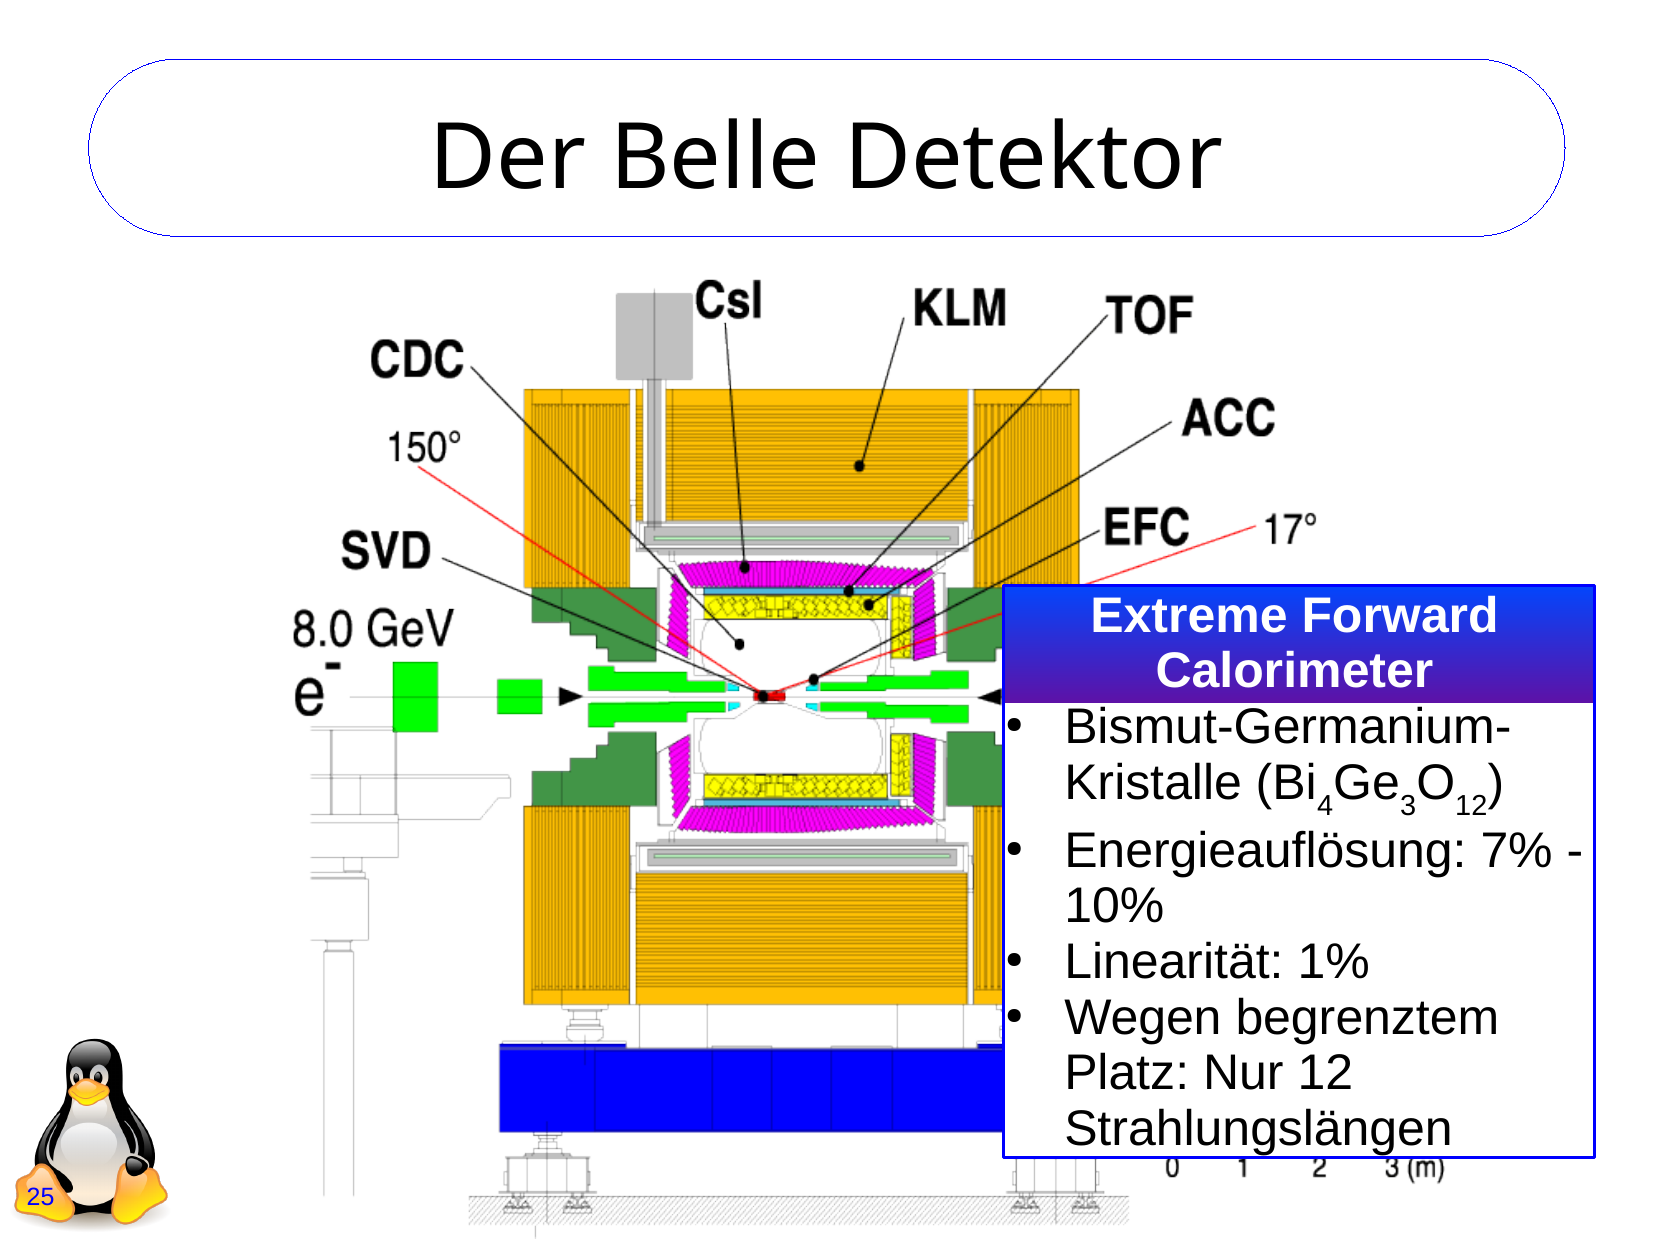

# Der Belle Detektor
Extreme Forward Calorimeter
Bismut-Germanium-Kristalle (Bi4Ge3O12)
Energieauflösung: 7% - 10%
Linearität: 1%
Wegen begrenztem Platz: Nur 12 Strahlungslängen